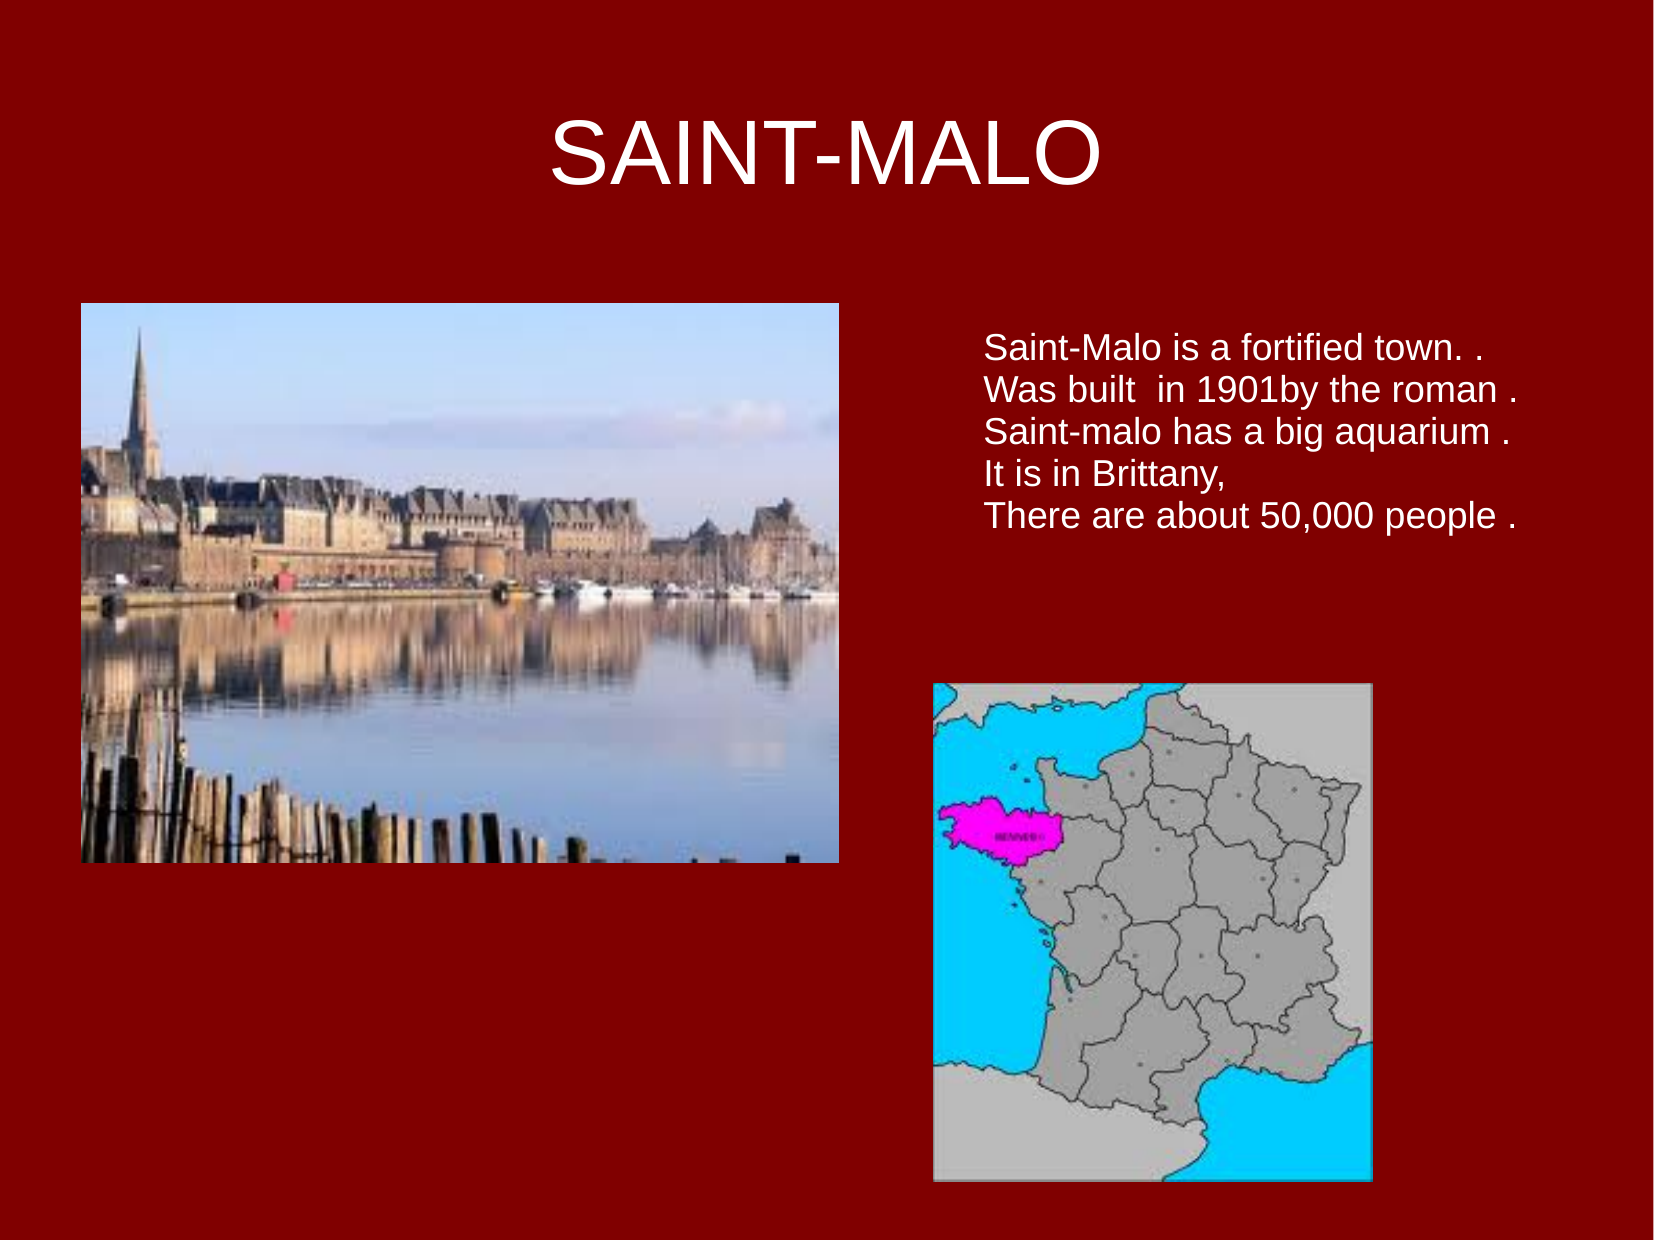

# SAINT-MALO
Saint-Malo is a fortified town. .
Was built in 1901by the roman .
Saint-malo has a big aquarium .
It is in Brittany,
There are about 50,000 people .